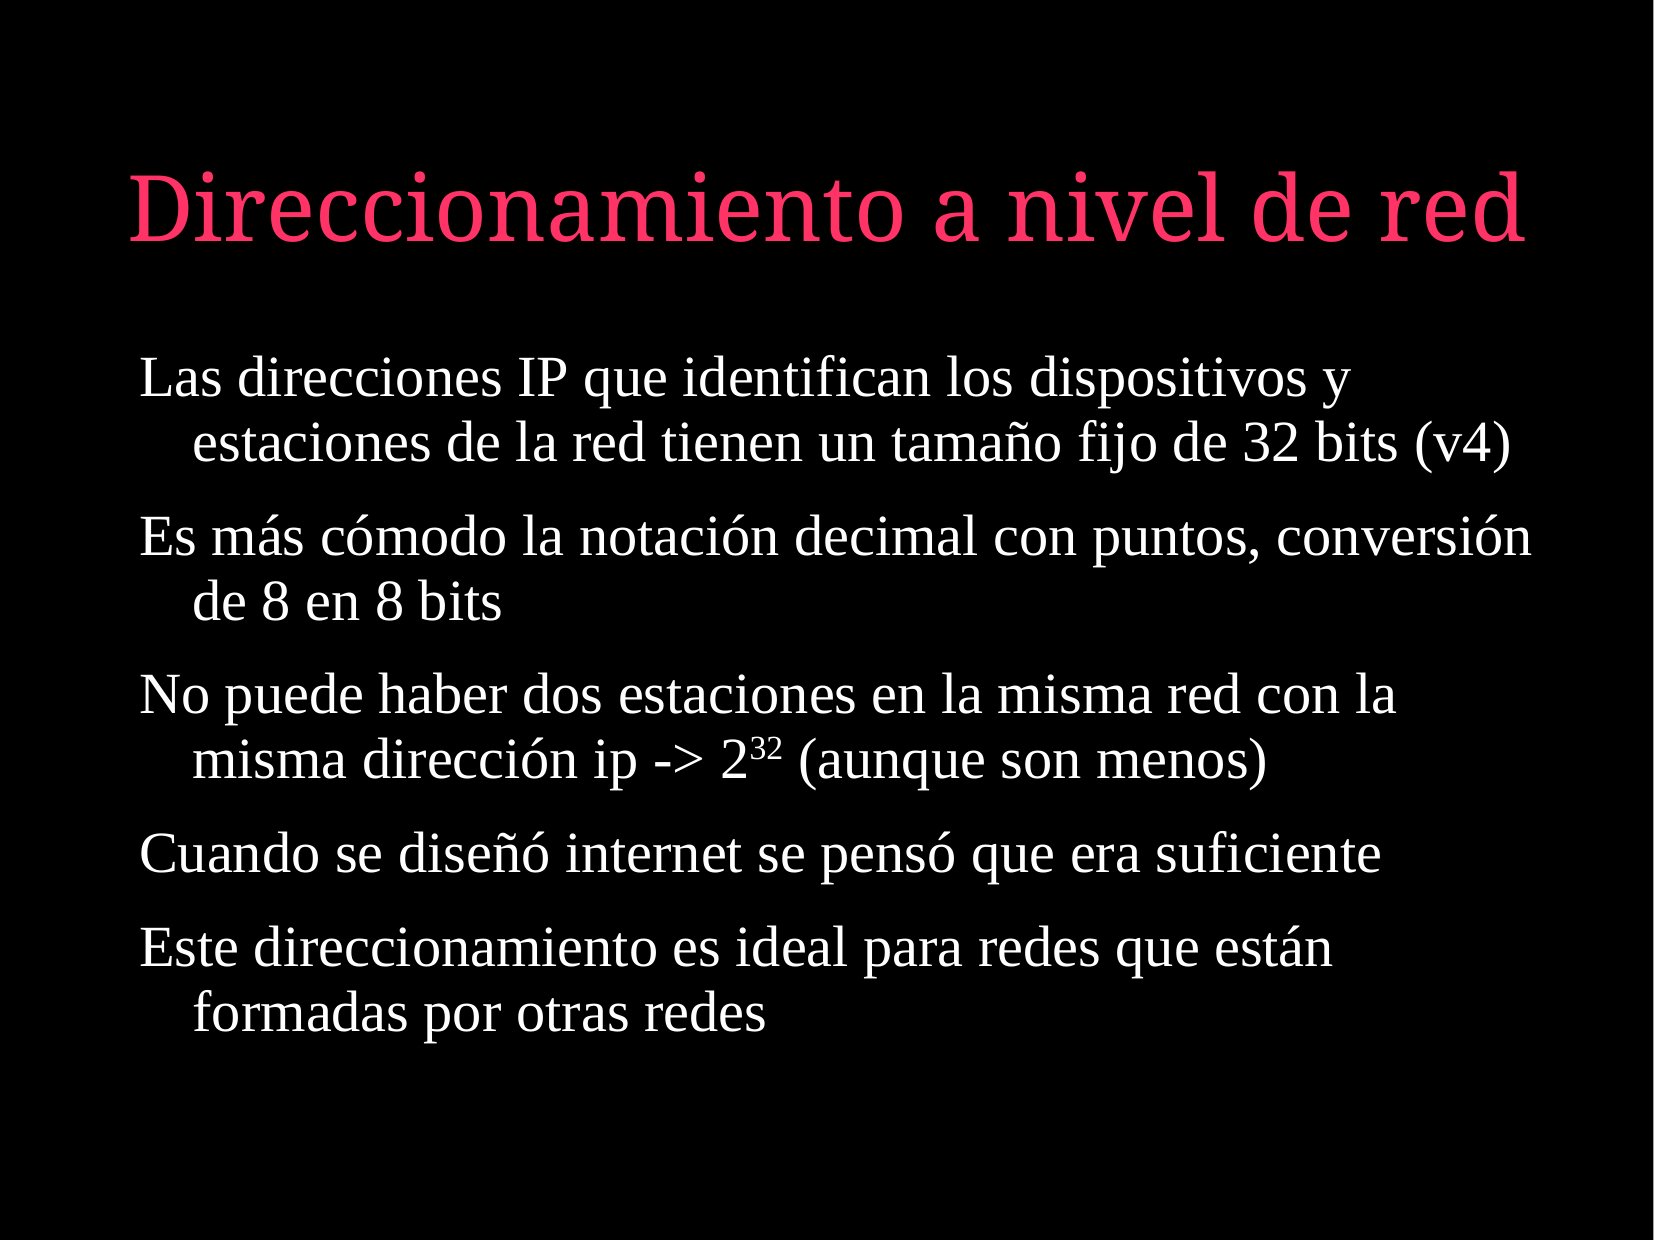

# Direccionamiento a nivel de red
Las direcciones IP que identifican los dispositivos y estaciones de la red tienen un tamaño fijo de 32 bits (v4)
Es más cómodo la notación decimal con puntos, conversión de 8 en 8 bits
No puede haber dos estaciones en la misma red con la misma dirección ip -> 232 (aunque son menos)
Cuando se diseñó internet se pensó que era suficiente
Este direccionamiento es ideal para redes que están formadas por otras redes